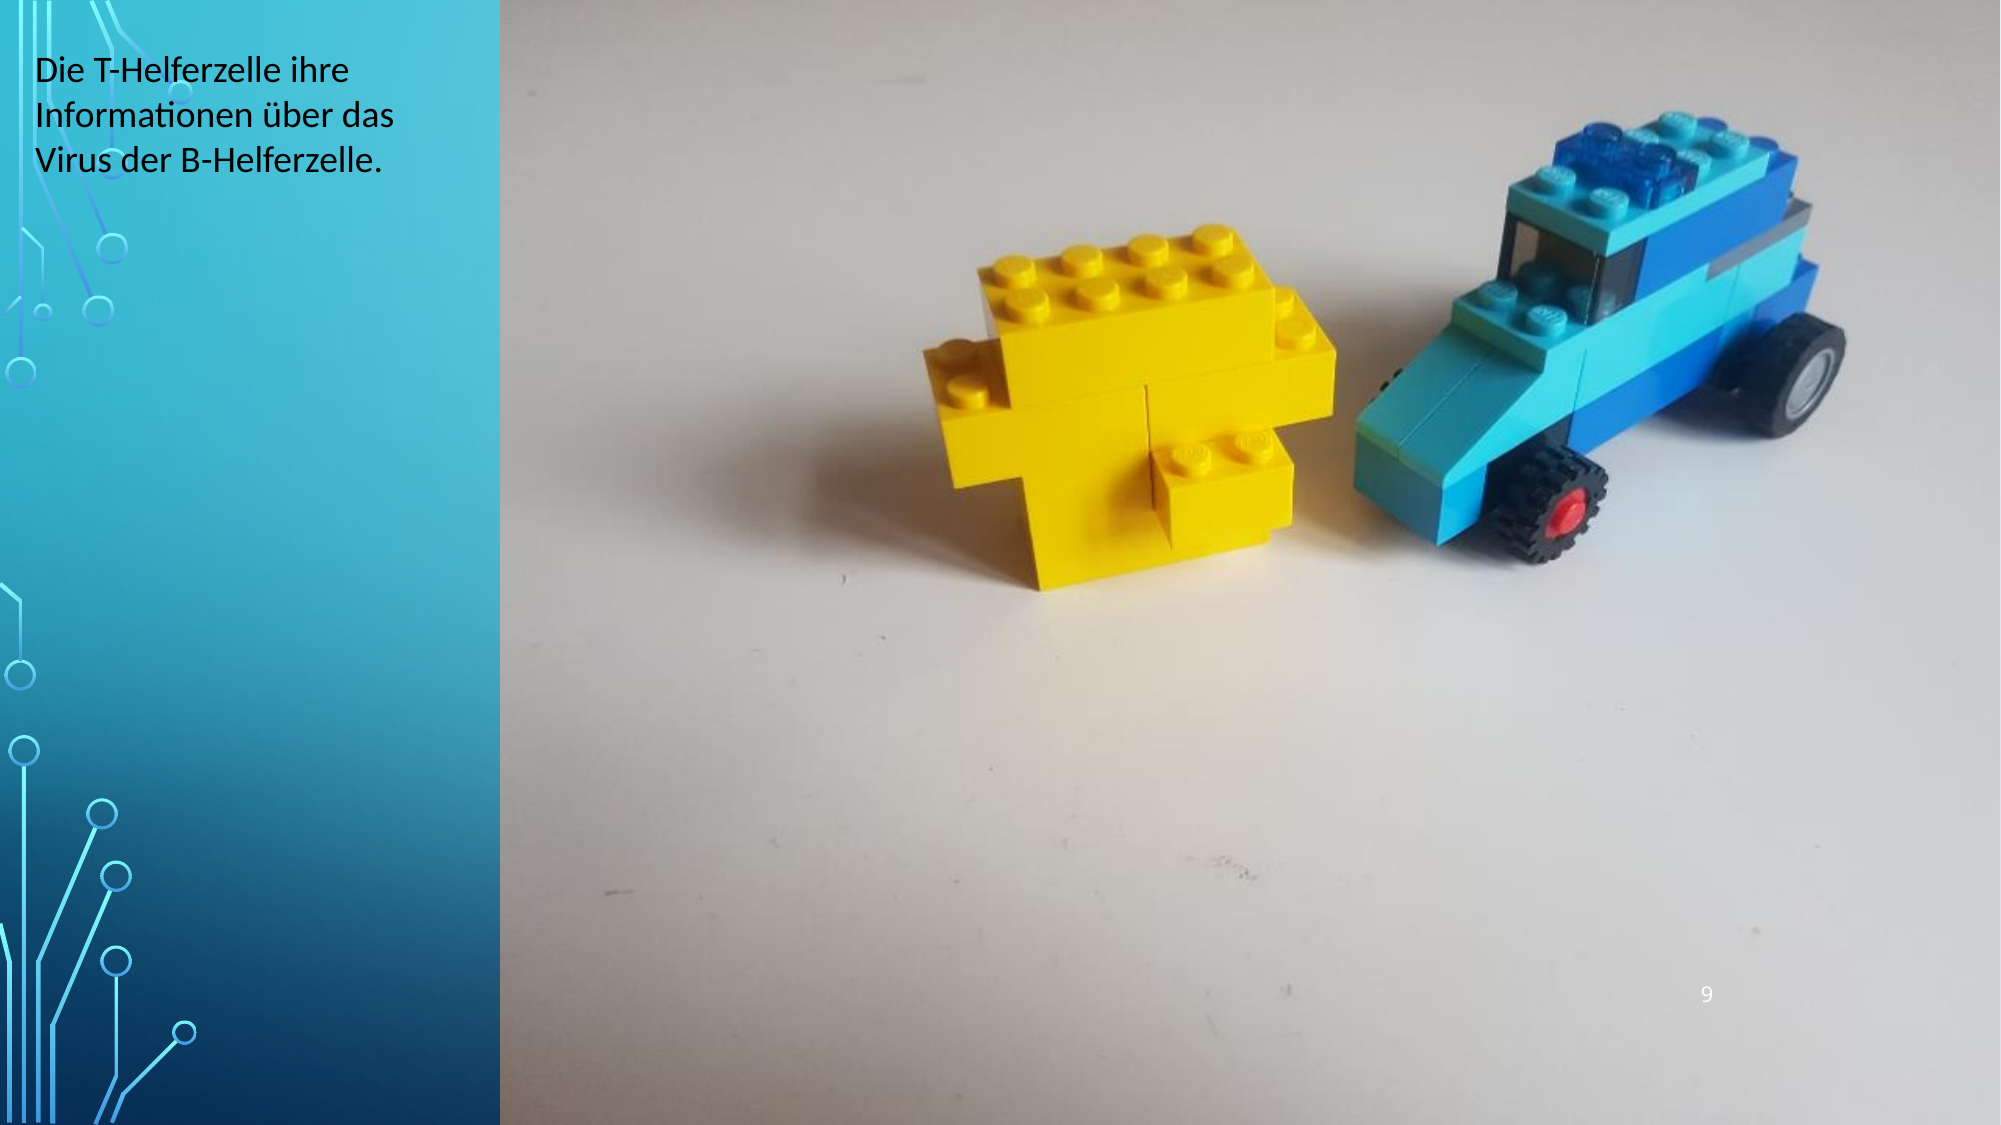

Die T-Helferzelle ihre Informationen über das Virus der B-Helferzelle.